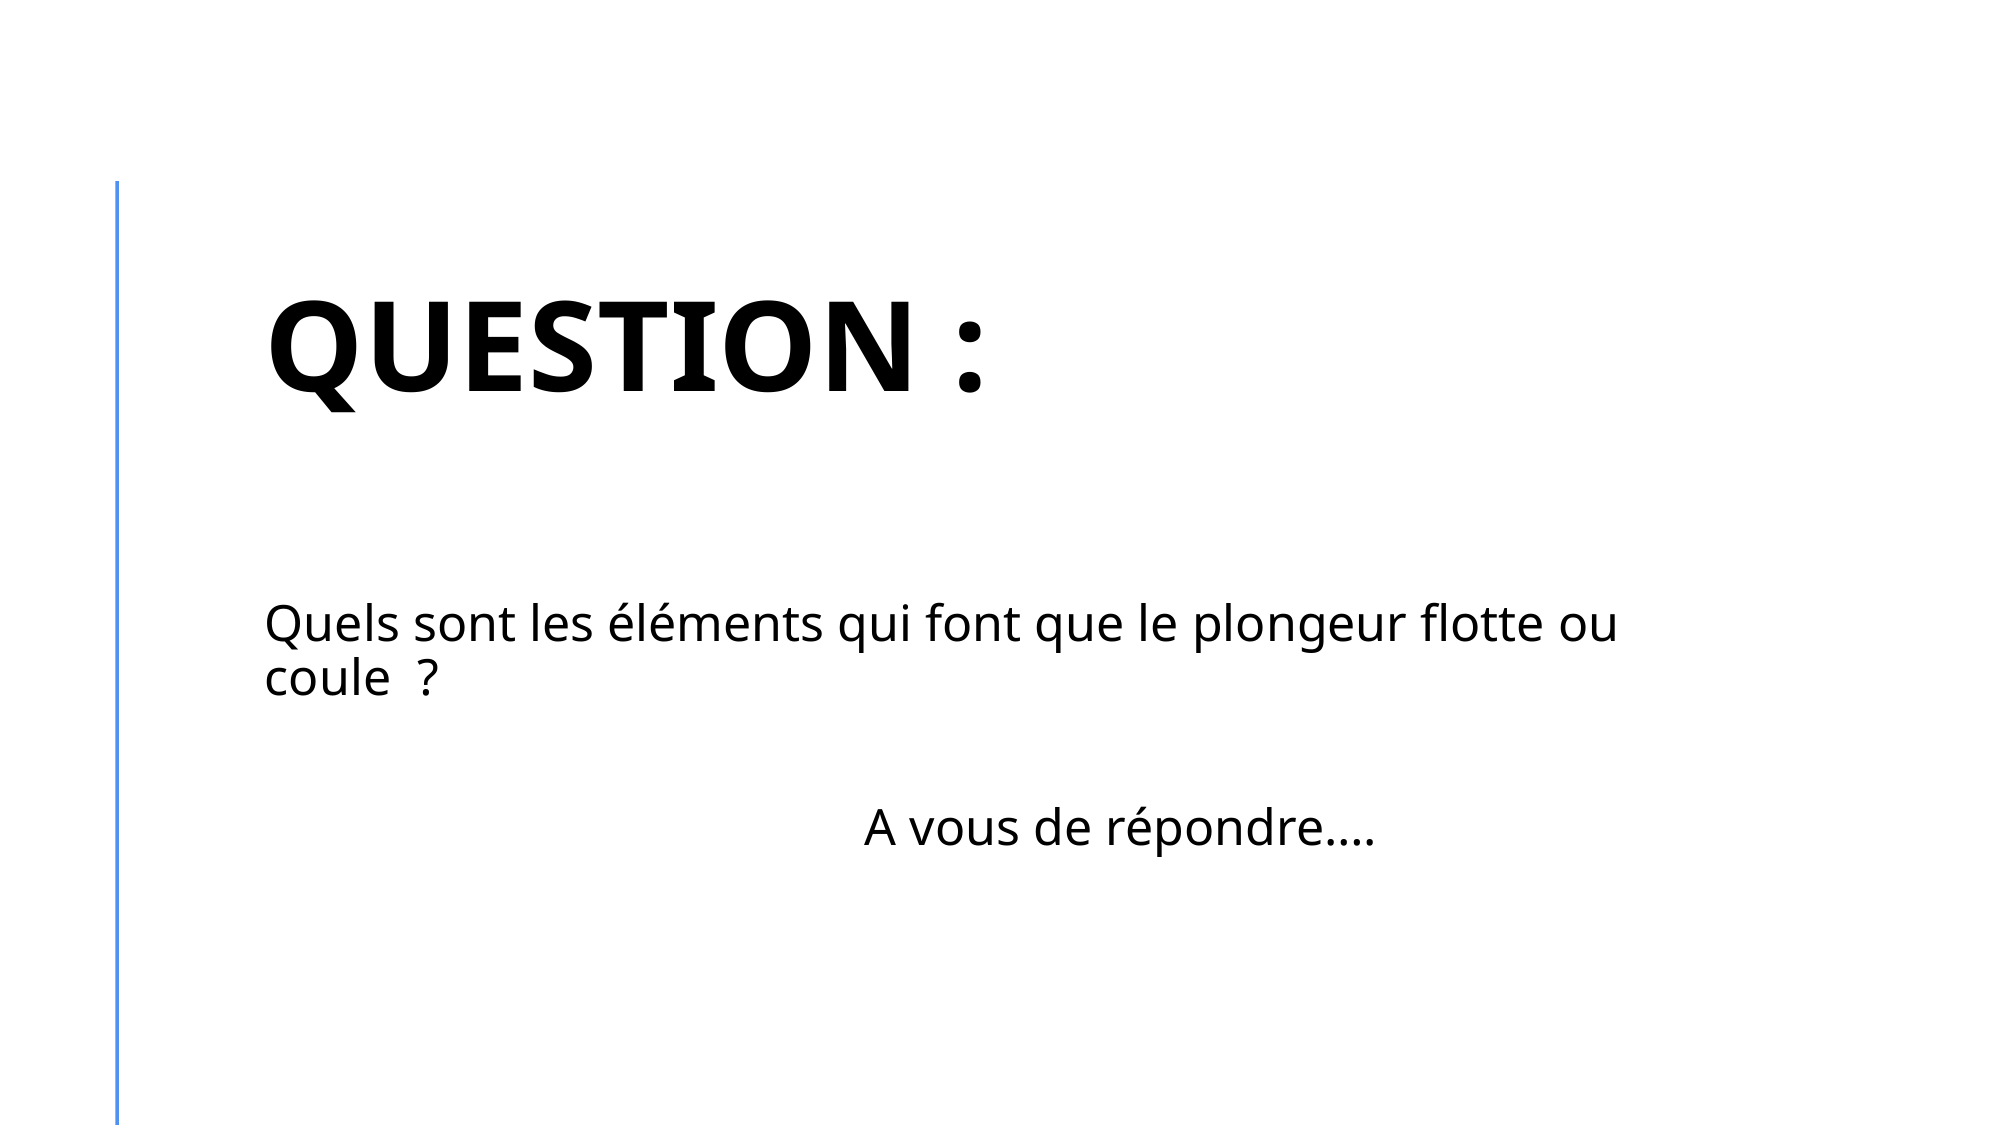

# Question :
Quels sont les éléments qui font que le plongeur flotte ou coule ?
				A vous de répondre….